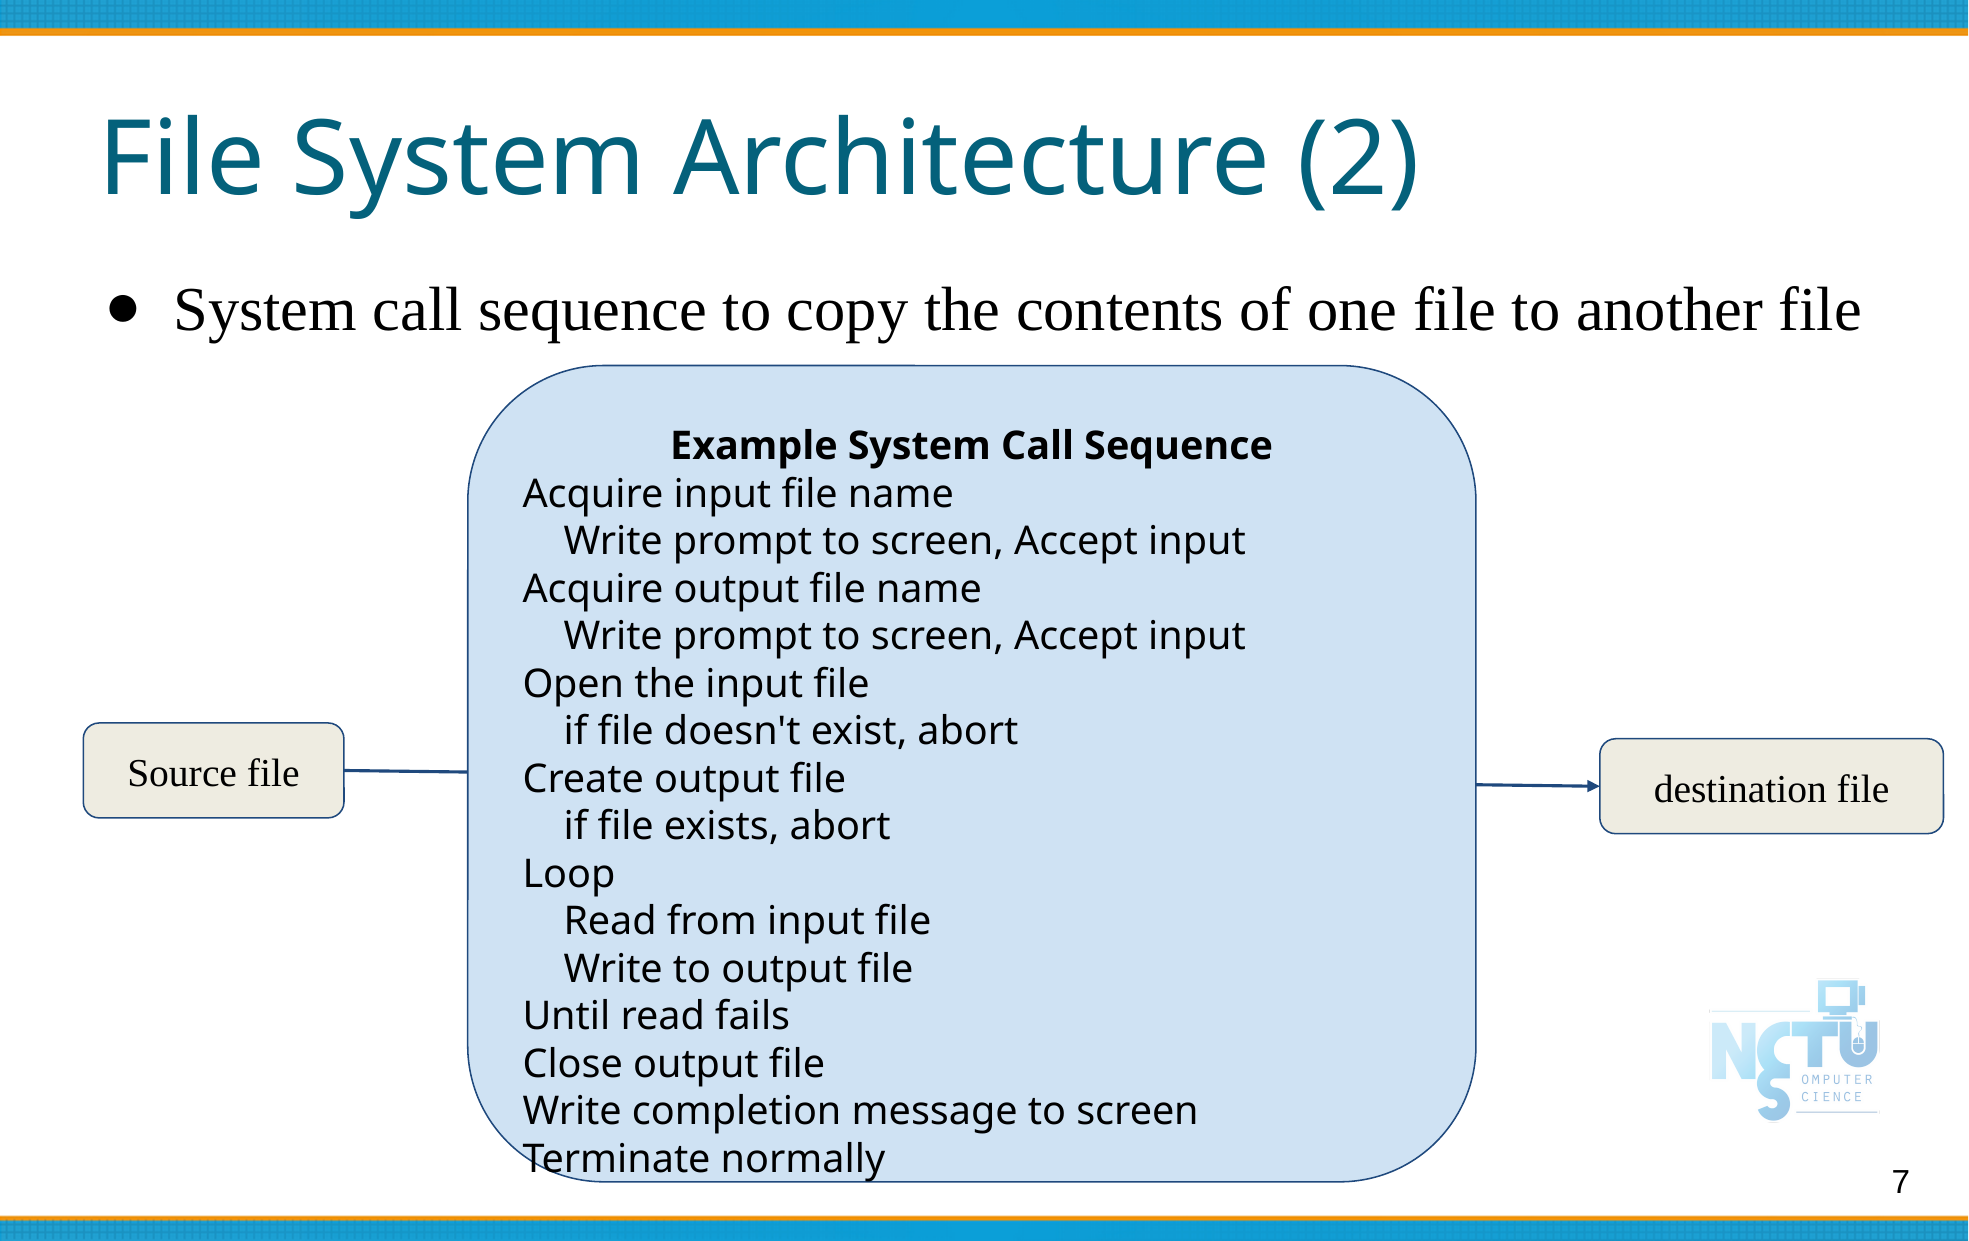

# File System Architecture (2)
System call sequence to copy the contents of one file to another file
Example System Call Sequence
Acquire input file name
 Write prompt to screen, Accept input
Acquire output file name
 Write prompt to screen, Accept input
Open the input file
 if file doesn't exist, abort
Create output file
 if file exists, abort
Loop
 Read from input file
 Write to output file
Until read fails
Close output file
Write completion message to screen
Terminate normally
Source file
destination file